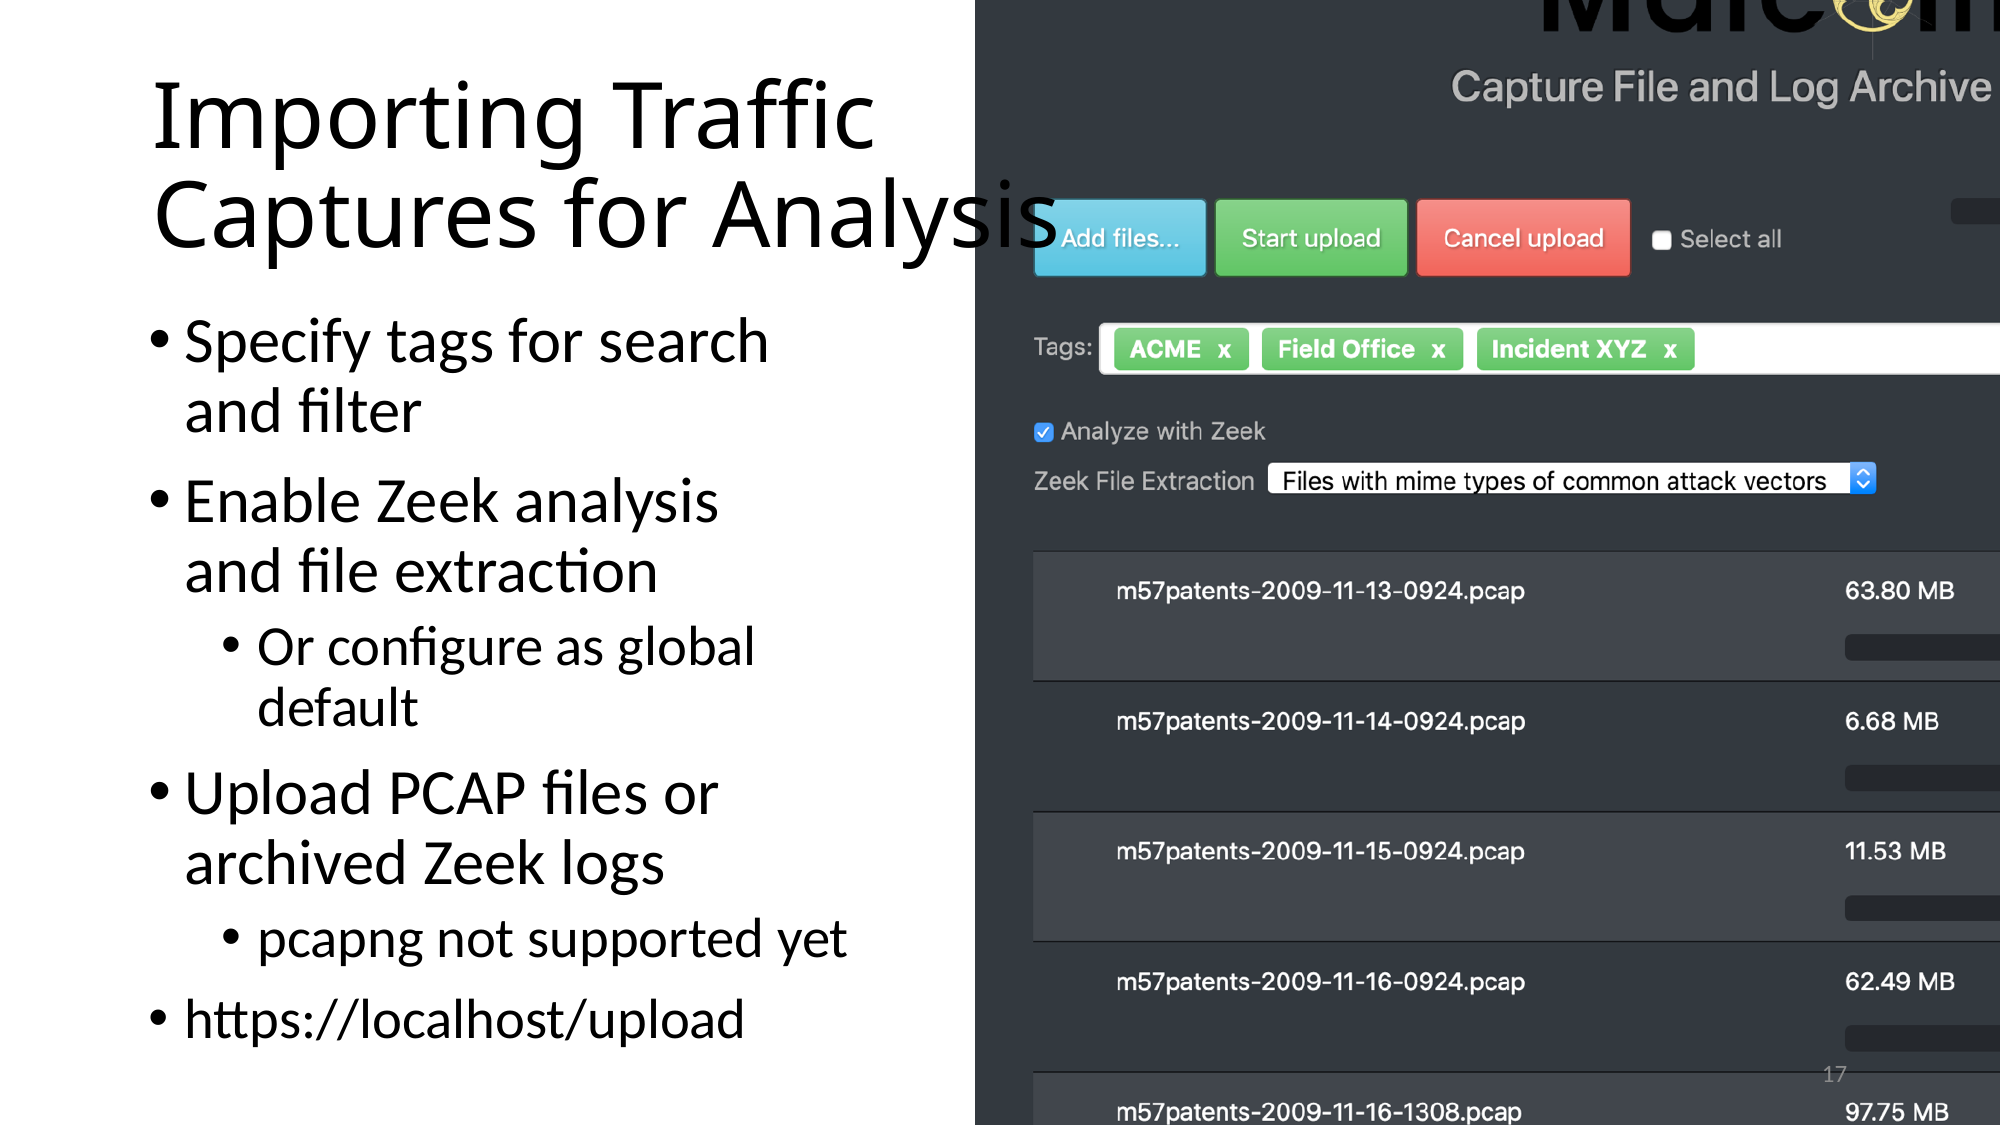

# Importing Traffic Captures for Analysis
Specify tags for search
and filter
Enable Zeek analysis and file extraction
Or configure as global default
Upload PCAP files or archived Zeek logs
pcapng not supported yet
https://localhost/upload